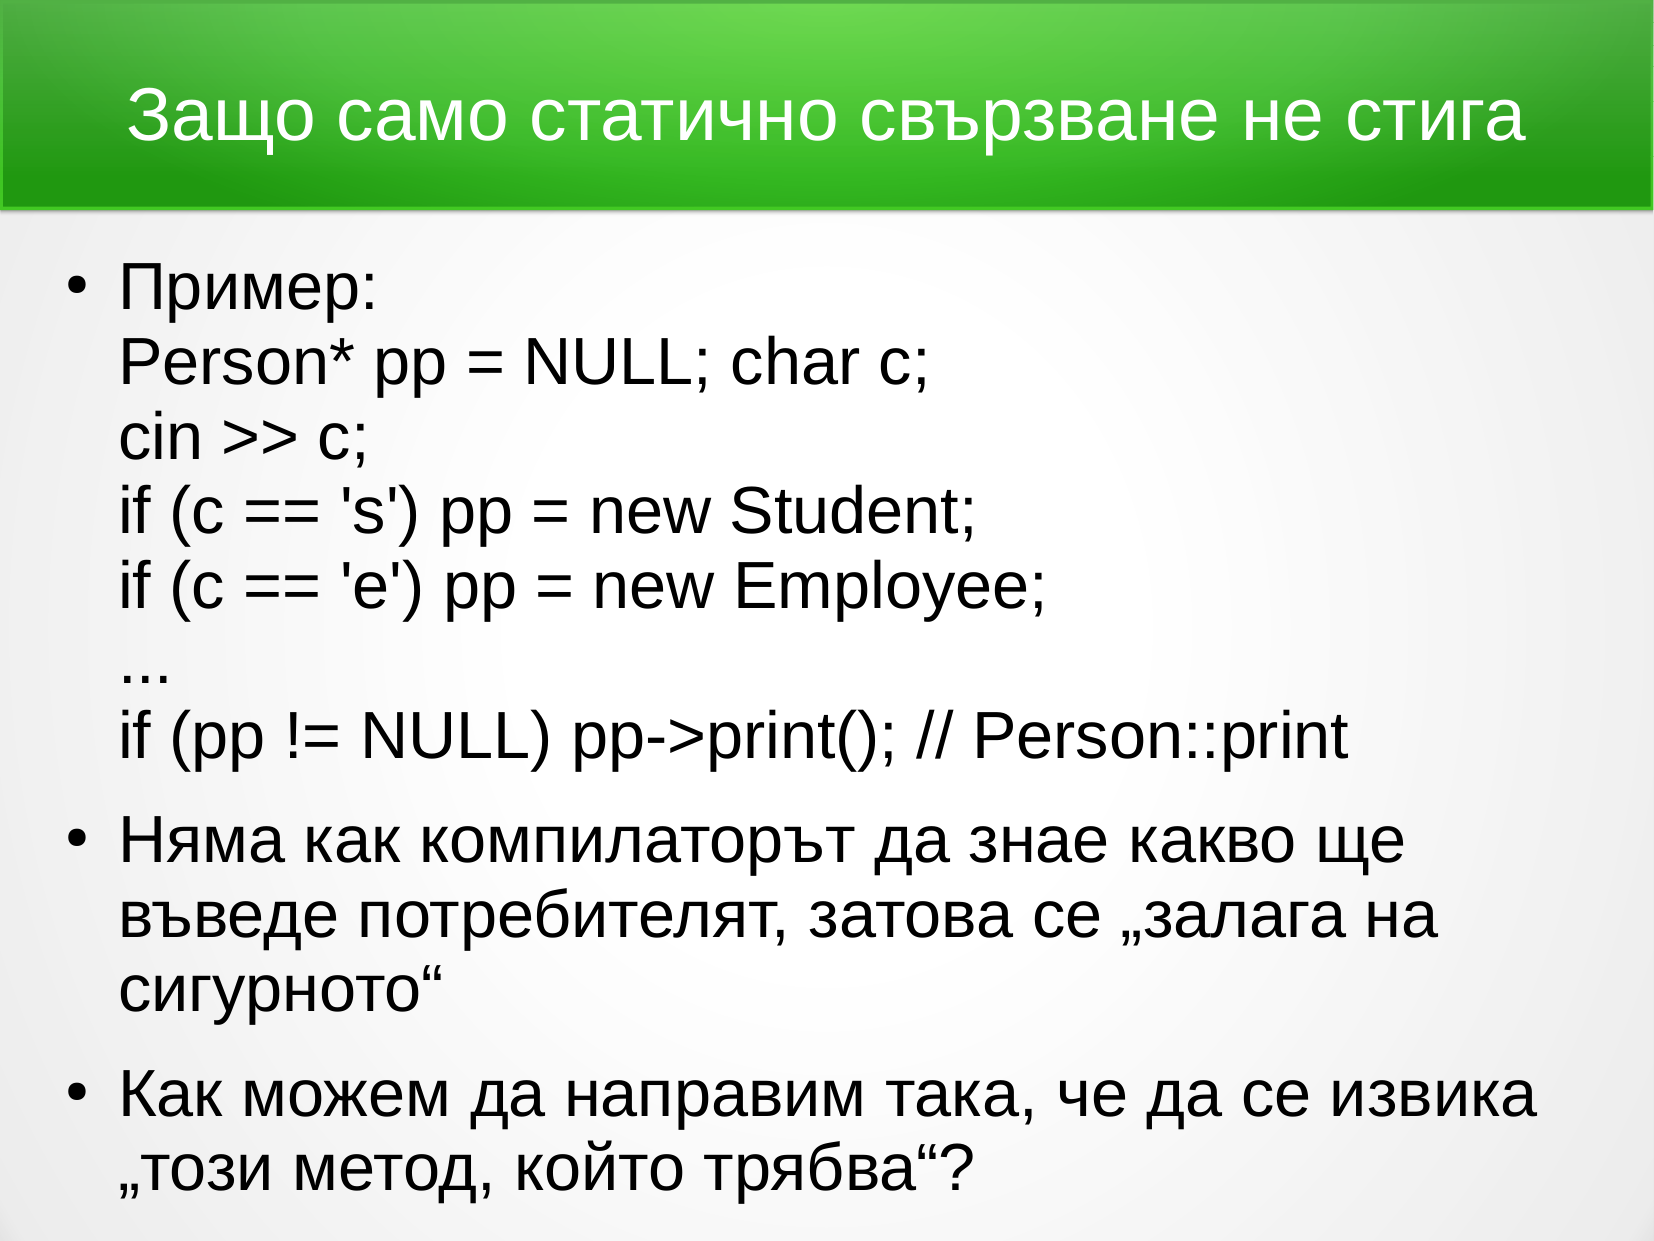

# Защо само статично свързване не стига
Пример:
Person* pp = NULL; char c;
cin >> c;
if (c == 's') pp = new Student;
if (c == 'e') pp = new Employee;
...
if (pp != NULL) pp->print(); // Person::print
Няма как компилаторът да знае какво ще въведе потребителят, затова се „залага на сигурното“
Как можем да направим така, че да се извика „този метод, който трябва“?